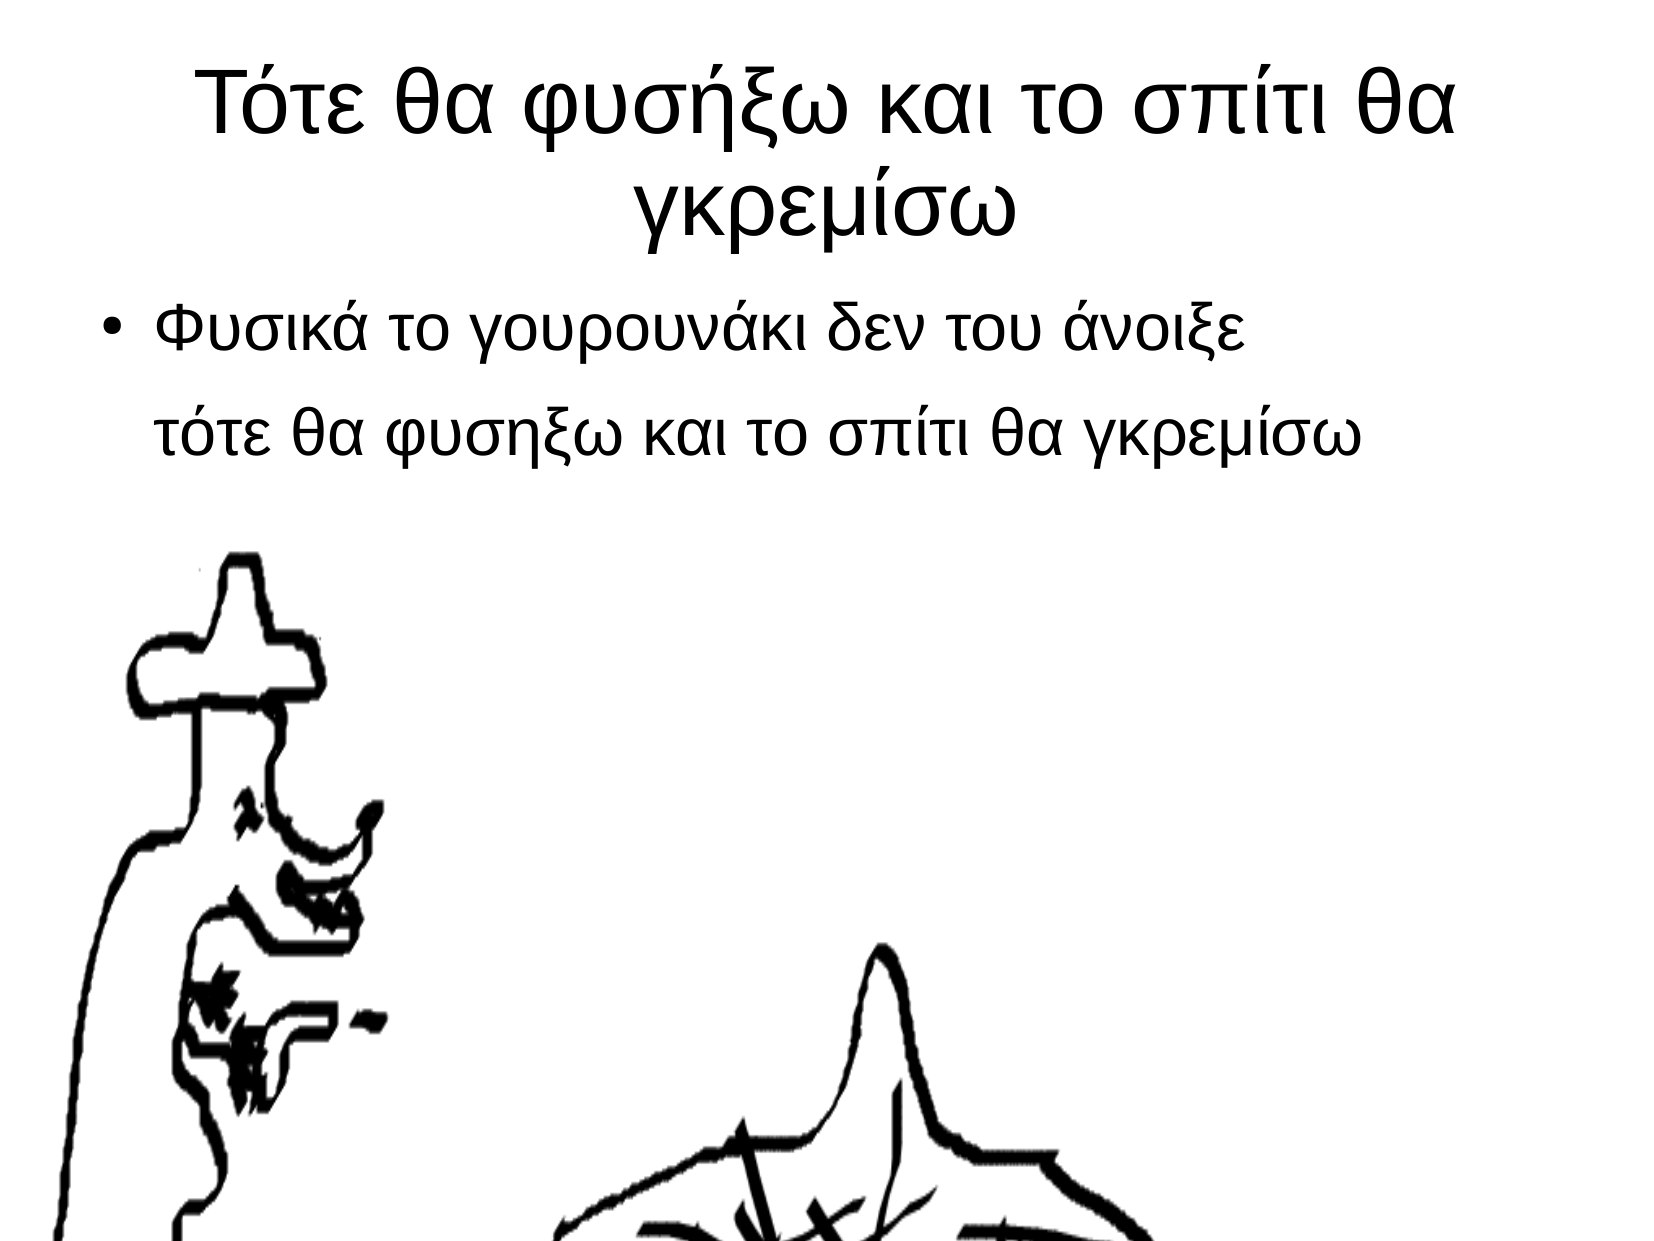

# Τότε θα φυσήξω και το σπίτι θα γκρεμίσω
Φυσικά το γουρουνάκι δεν του άνοιξε
τότε θα φυσηξω και το σπίτι θα γκρεμίσω